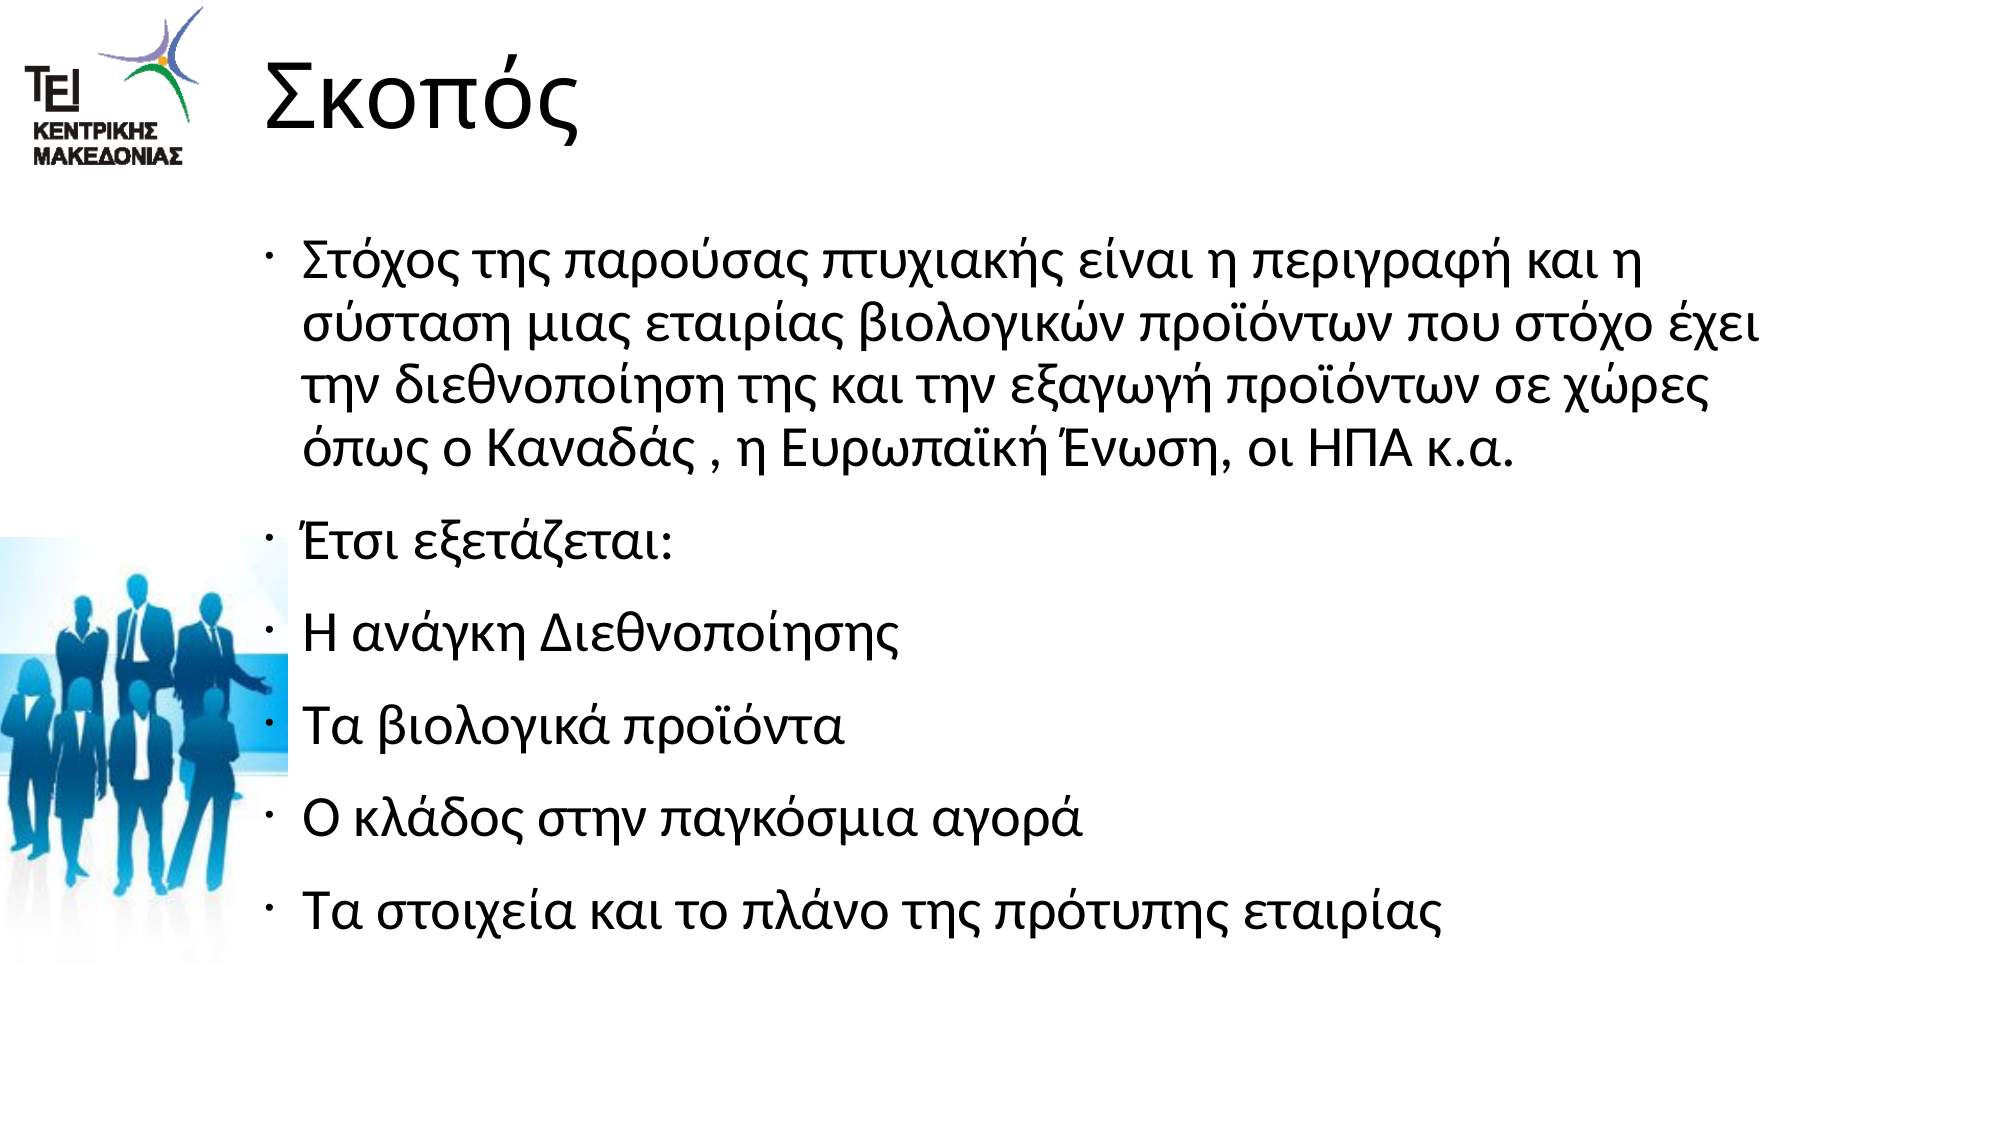

# Σκοπός
Στόχος της παρούσας πτυχιακής είναι η περιγραφή και η σύσταση μιας εταιρίας βιολογικών προϊόντων που στόχο έχει την διεθνοποίηση της και την εξαγωγή προϊόντων σε χώρες όπως ο Καναδάς , η Ευρωπαϊκή Ένωση, οι ΗΠΑ κ.α.
Έτσι εξετάζεται:
Η ανάγκη Διεθνοποίησης
Τα βιολογικά προϊόντα
Ο κλάδος στην παγκόσμια αγορά
Τα στοιχεία και το πλάνο της πρότυπης εταιρίας